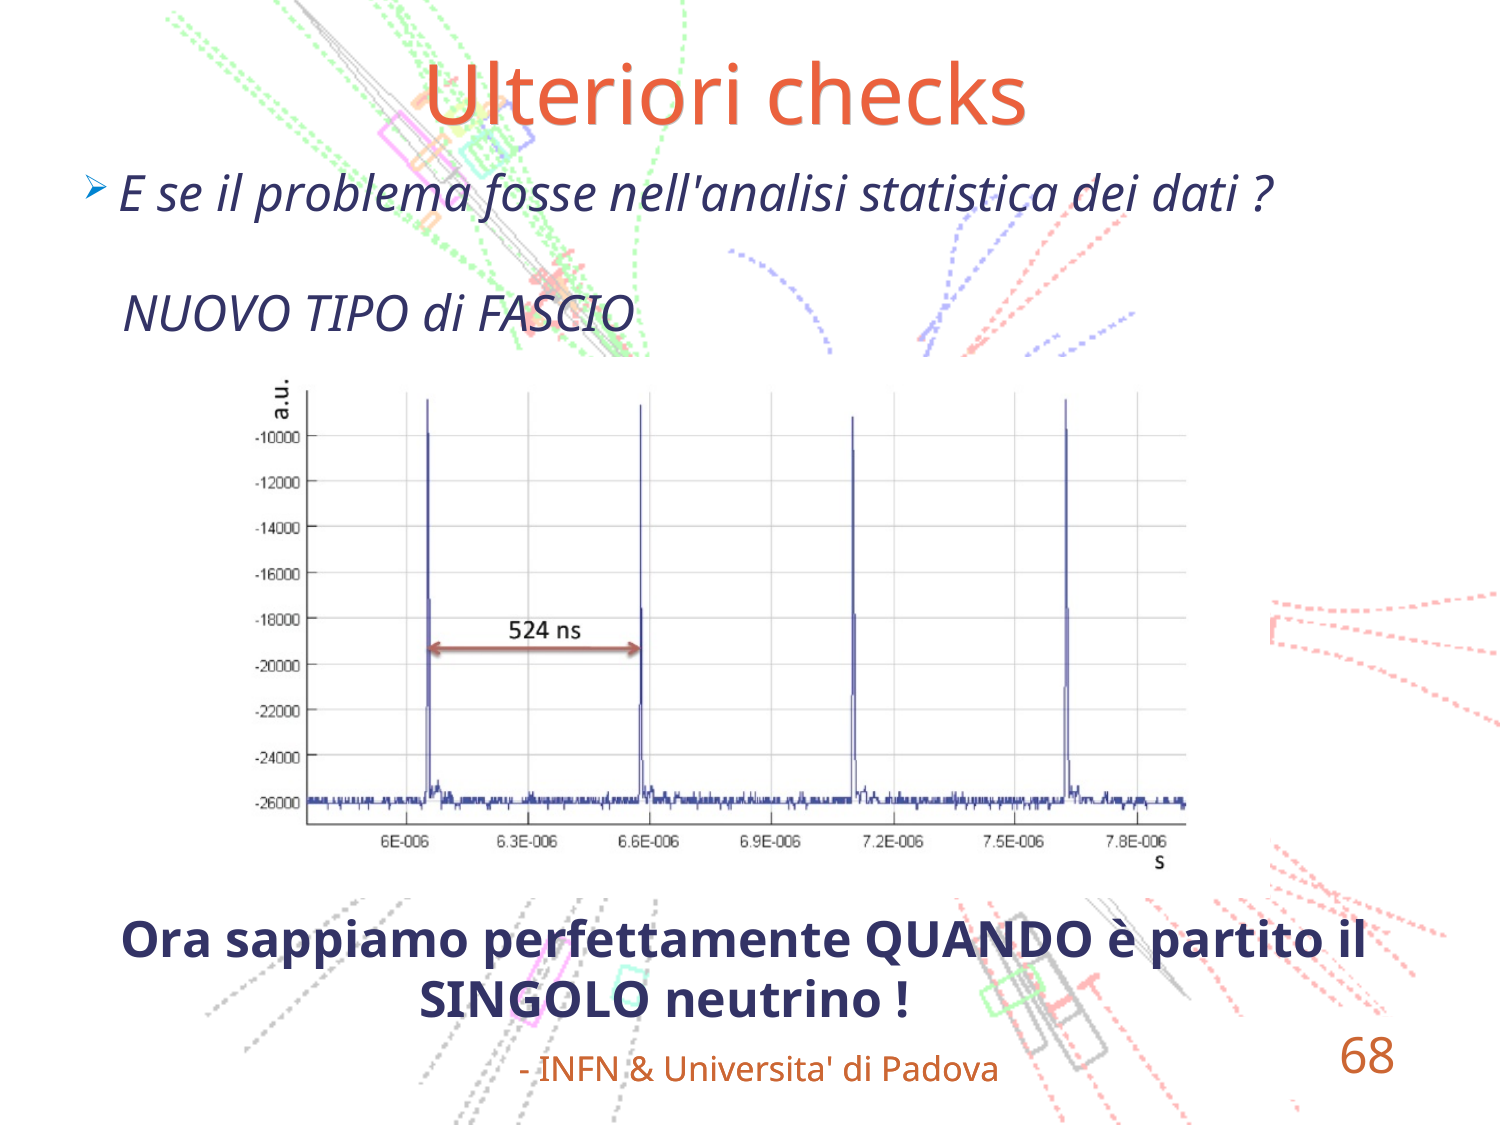

Ulteriori checks
 E se il problema fosse nell'analisi statistica dei dati ?
NUOVO TIPO di FASCIO
Ora sappiamo perfettamente QUANDO è partito il
 SINGOLO neutrino !
68